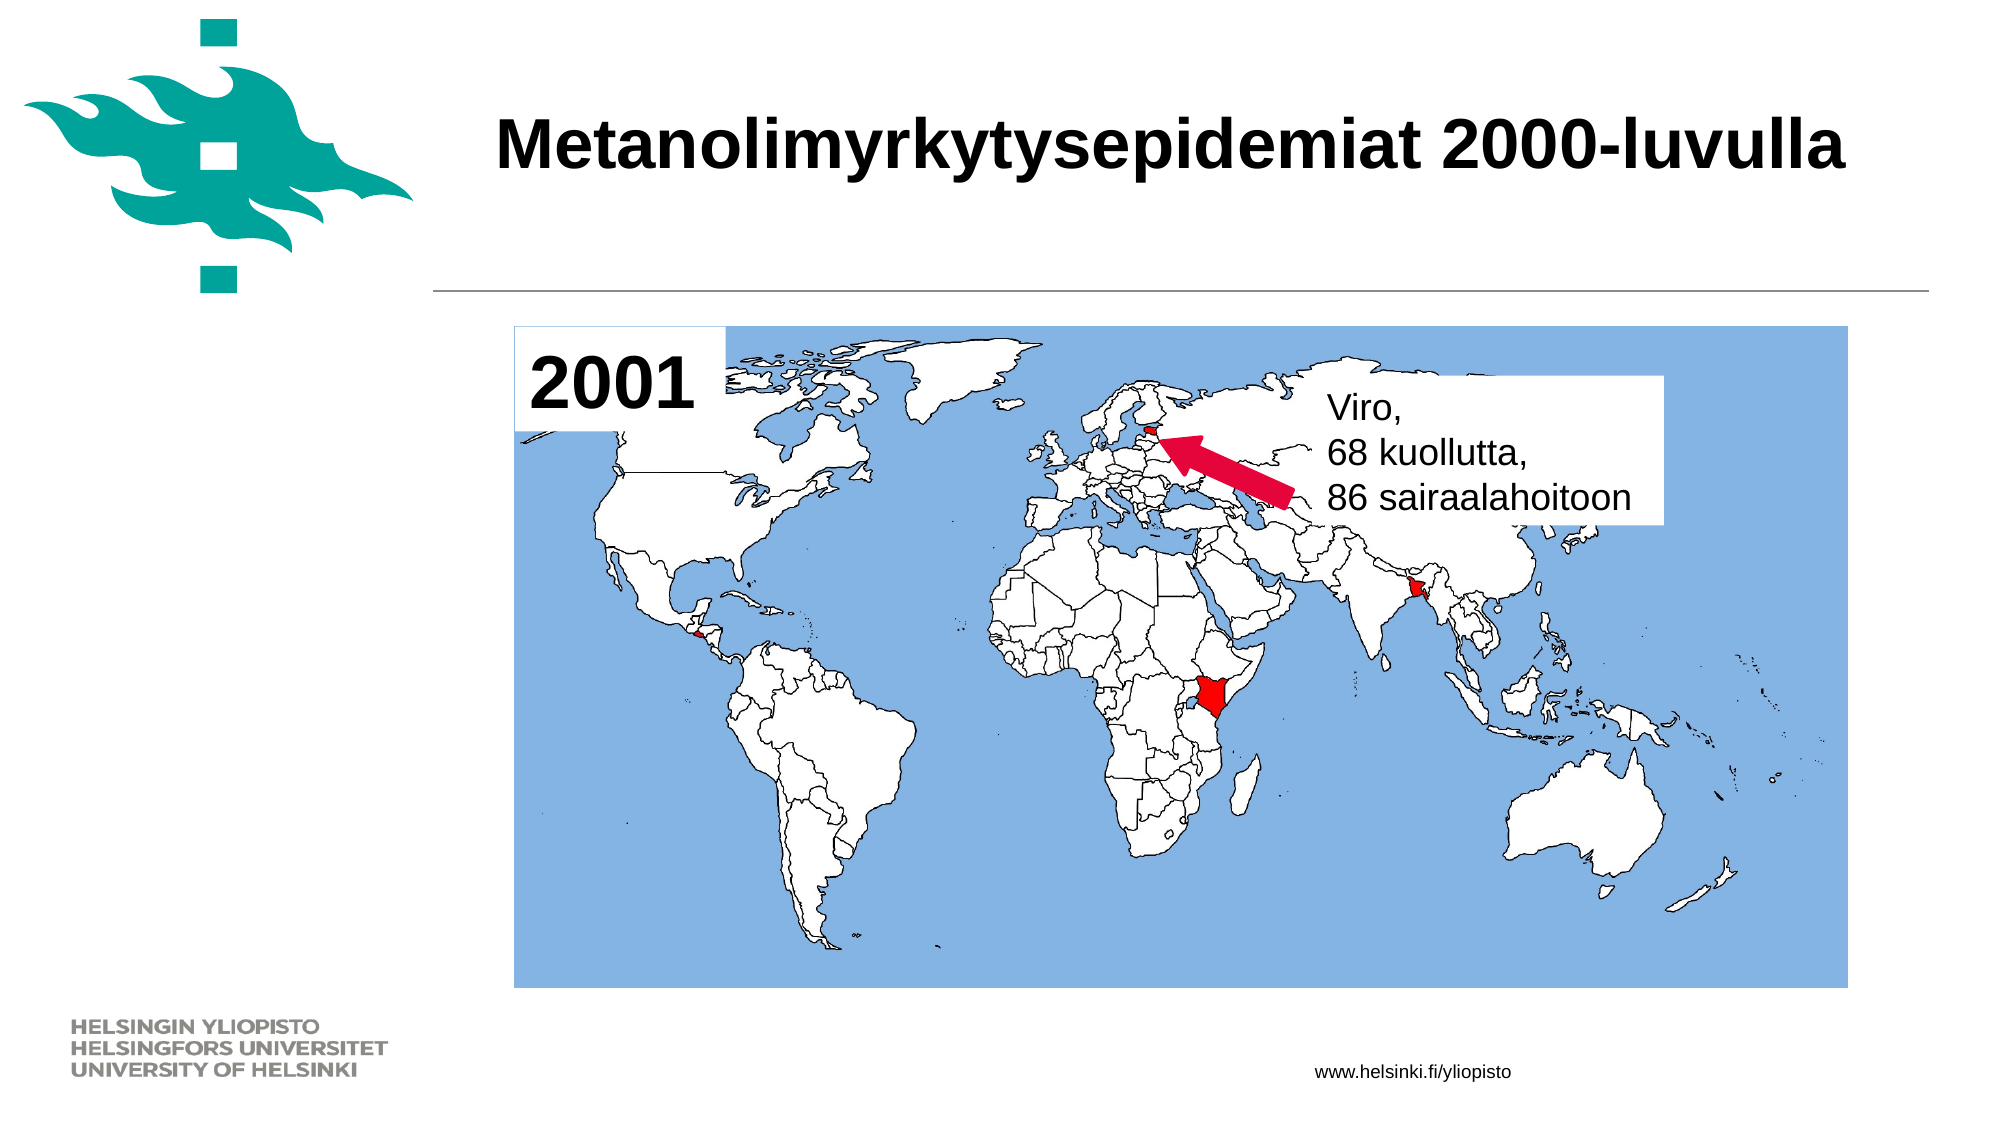

# Metanolimyrkytysepidemiat 2000-luvulla
2001
Viro,
68 kuollutta,
86 sairaalahoitoon